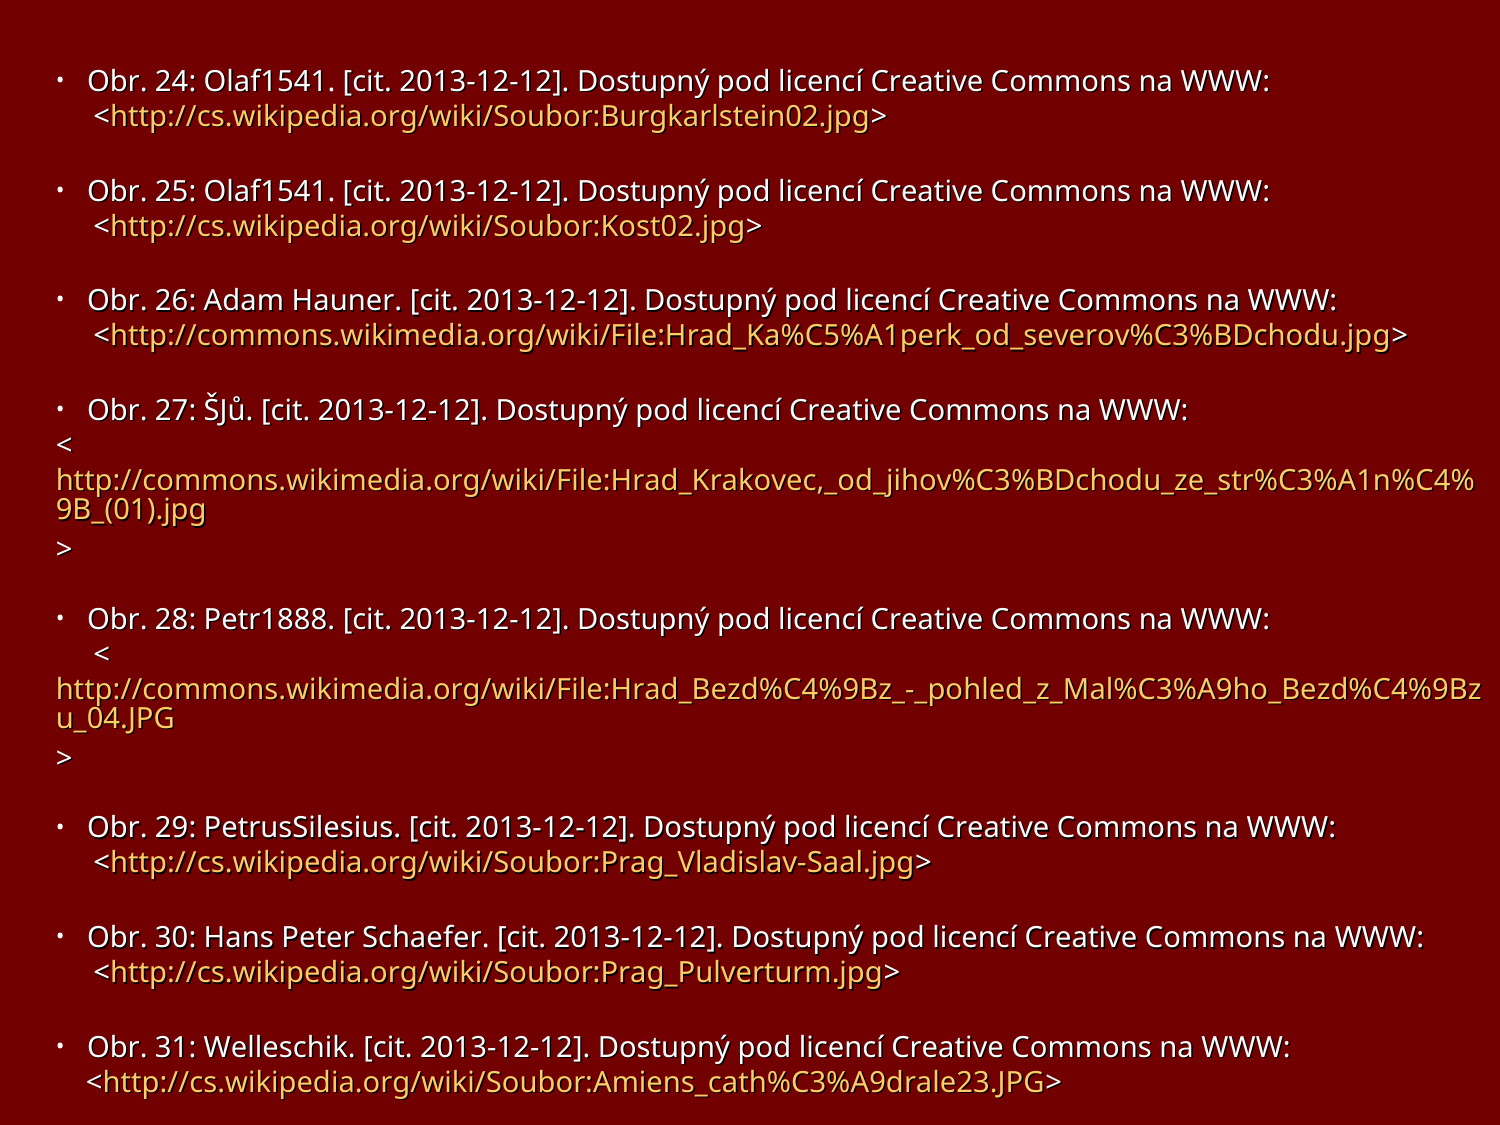

Obr. 24: Olaf1541. [cit. 2013-12-12]. Dostupný pod licencí Creative Commons na WWW:
 <http://cs.wikipedia.org/wiki/Soubor:Burgkarlstein02.jpg>
 Obr. 25: Olaf1541. [cit. 2013-12-12]. Dostupný pod licencí Creative Commons na WWW:
 <http://cs.wikipedia.org/wiki/Soubor:Kost02.jpg>
 Obr. 26: Adam Hauner. [cit. 2013-12-12]. Dostupný pod licencí Creative Commons na WWW:
 <http://commons.wikimedia.org/wiki/File:Hrad_Ka%C5%A1perk_od_severov%C3%BDchodu.jpg>
 Obr. 27: ŠJů. [cit. 2013-12-12]. Dostupný pod licencí Creative Commons na WWW:
<http://commons.wikimedia.org/wiki/File:Hrad_Krakovec,_od_jihov%C3%BDchodu_ze_str%C3%A1n%C4%9B_(01).jpg>
 Obr. 28: Petr1888. [cit. 2013-12-12]. Dostupný pod licencí Creative Commons na WWW:
 <http://commons.wikimedia.org/wiki/File:Hrad_Bezd%C4%9Bz_-_pohled_z_Mal%C3%A9ho_Bezd%C4%9Bzu_04.JPG>
 Obr. 29: PetrusSilesius. [cit. 2013-12-12]. Dostupný pod licencí Creative Commons na WWW:
 <http://cs.wikipedia.org/wiki/Soubor:Prag_Vladislav-Saal.jpg>
 Obr. 30: Hans Peter Schaefer. [cit. 2013-12-12]. Dostupný pod licencí Creative Commons na WWW:
 <http://cs.wikipedia.org/wiki/Soubor:Prag_Pulverturm.jpg>
 Obr. 31: Welleschik. [cit. 2013-12-12]. Dostupný pod licencí Creative Commons na WWW:
 <http://cs.wikipedia.org/wiki/Soubor:Amiens_cath%C3%A9drale23.JPG>
 Obr. 32: [cit. 2013-12-12]. Dostupný pod licencí Public domain na WWW:
 <http://cs.wikipedia.org/wiki/Soubor:Gotic3d2.jpg>